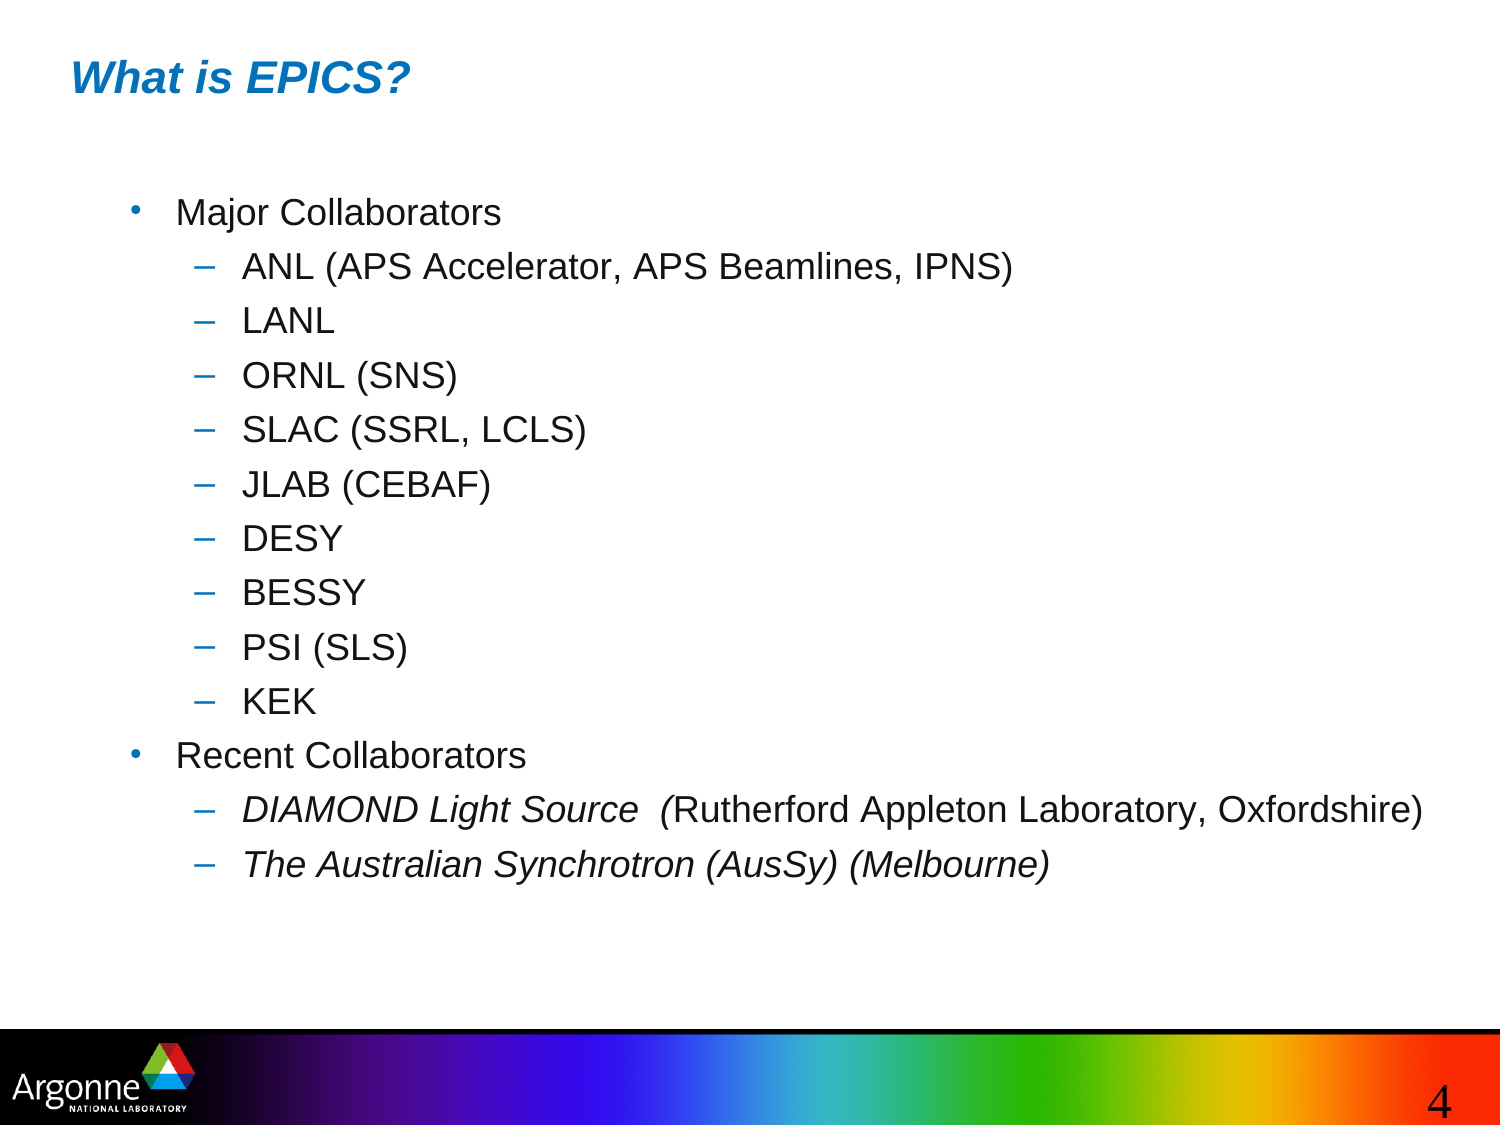

# What is EPICS?
Major Collaborators
ANL (APS Accelerator, APS Beamlines, IPNS)
LANL
ORNL (SNS)
SLAC (SSRL, LCLS)
JLAB (CEBAF)
DESY
BESSY
PSI (SLS)
KEK
Recent Collaborators
DIAMOND Light Source (Rutherford Appleton Laboratory, Oxfordshire)
The Australian Synchrotron (AusSy) (Melbourne)
4